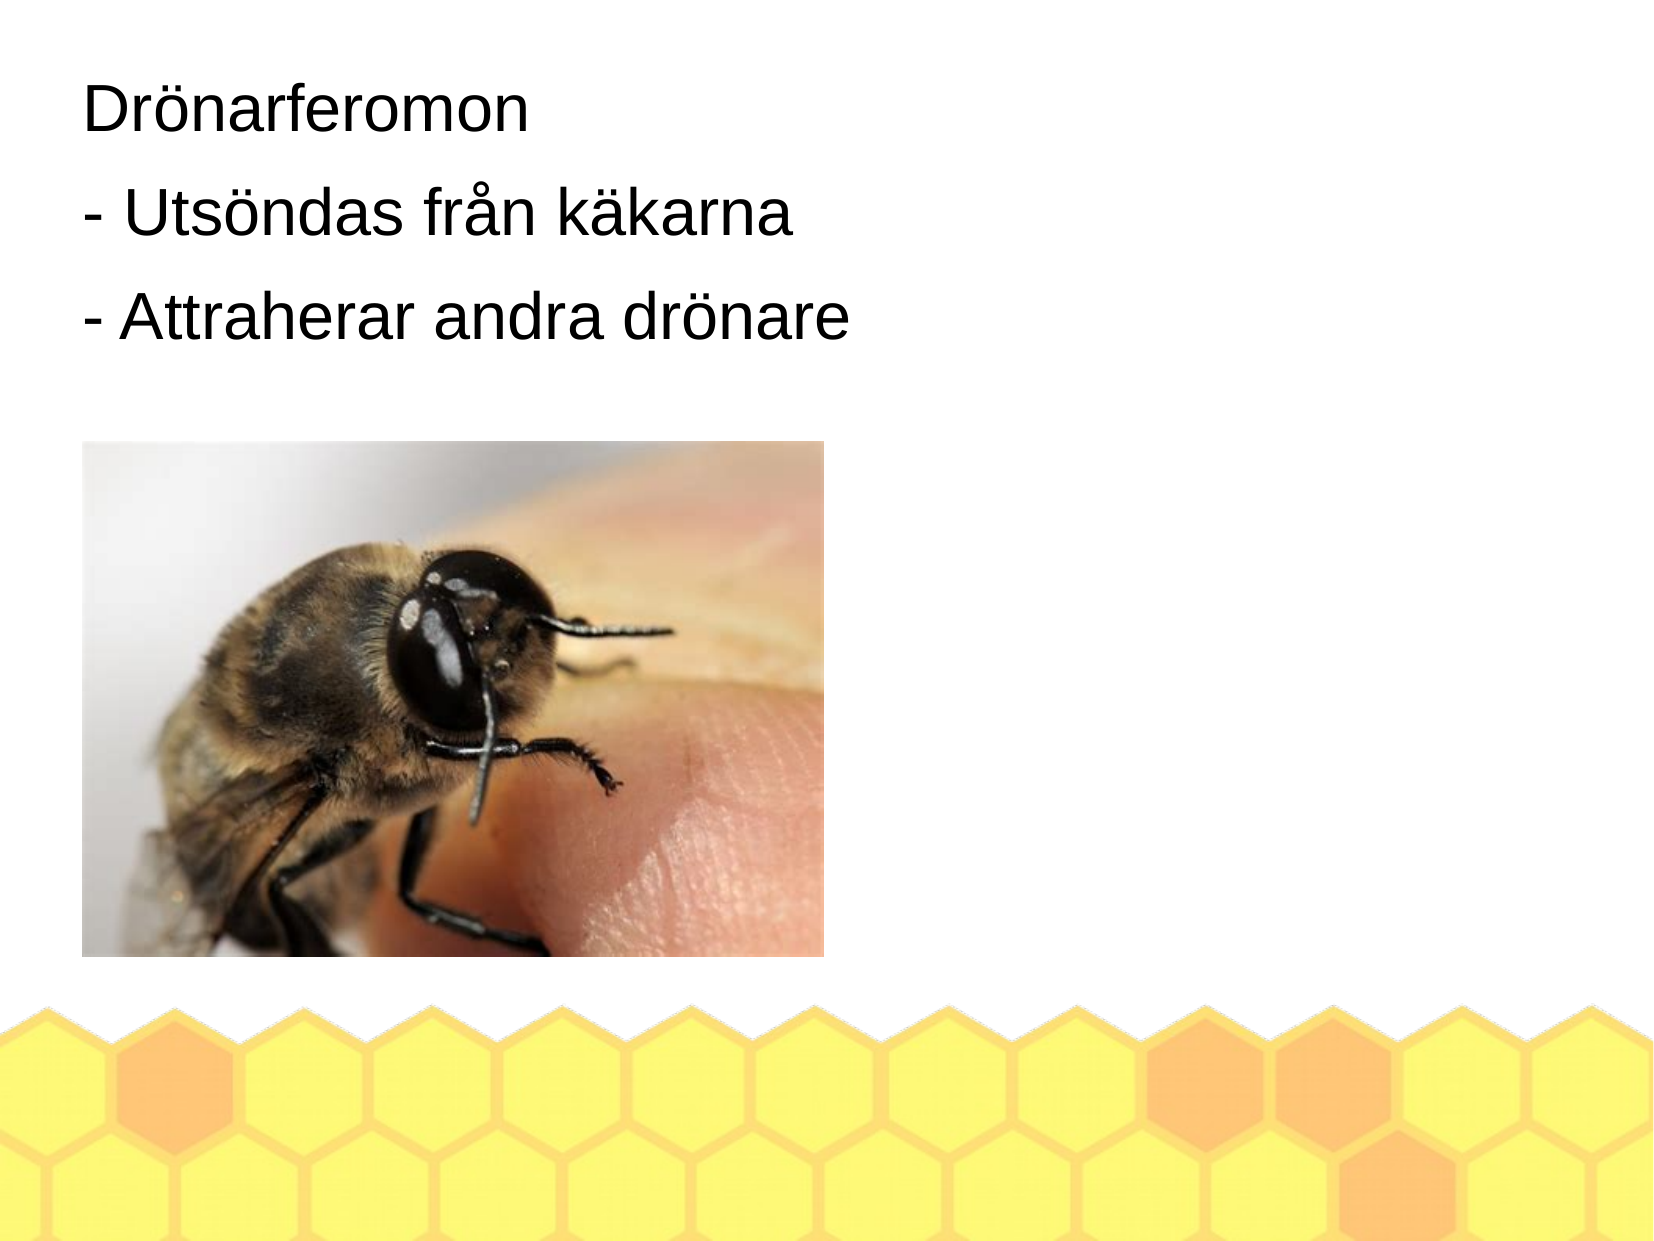

# Drönarferomon
- Utsöndas från käkarna
- Attraherar andra drönare